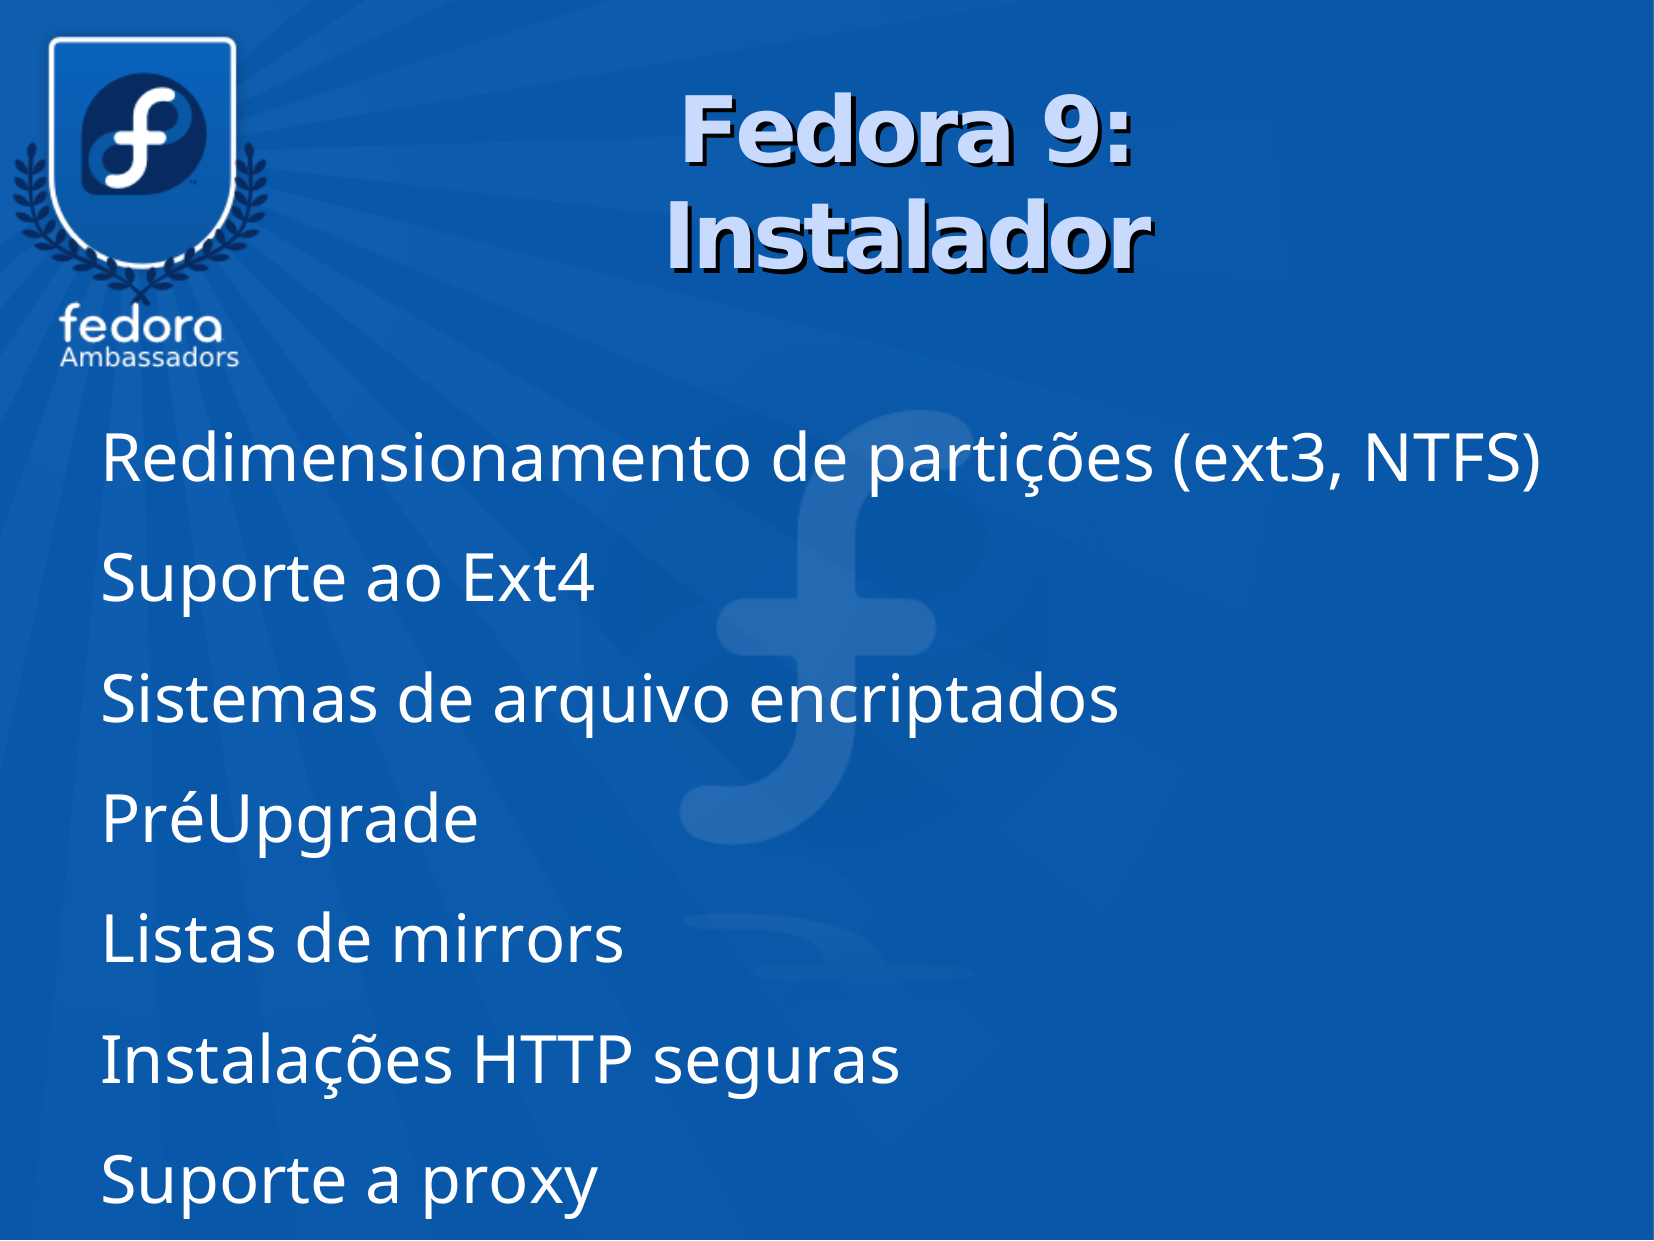

# Fedora 9: Instalador
Redimensionamento de partições (ext3, NTFS)
Suporte ao Ext4
Sistemas de arquivo encriptados
PréUpgrade
Listas de mirrors
Instalações HTTP seguras
Suporte a proxy